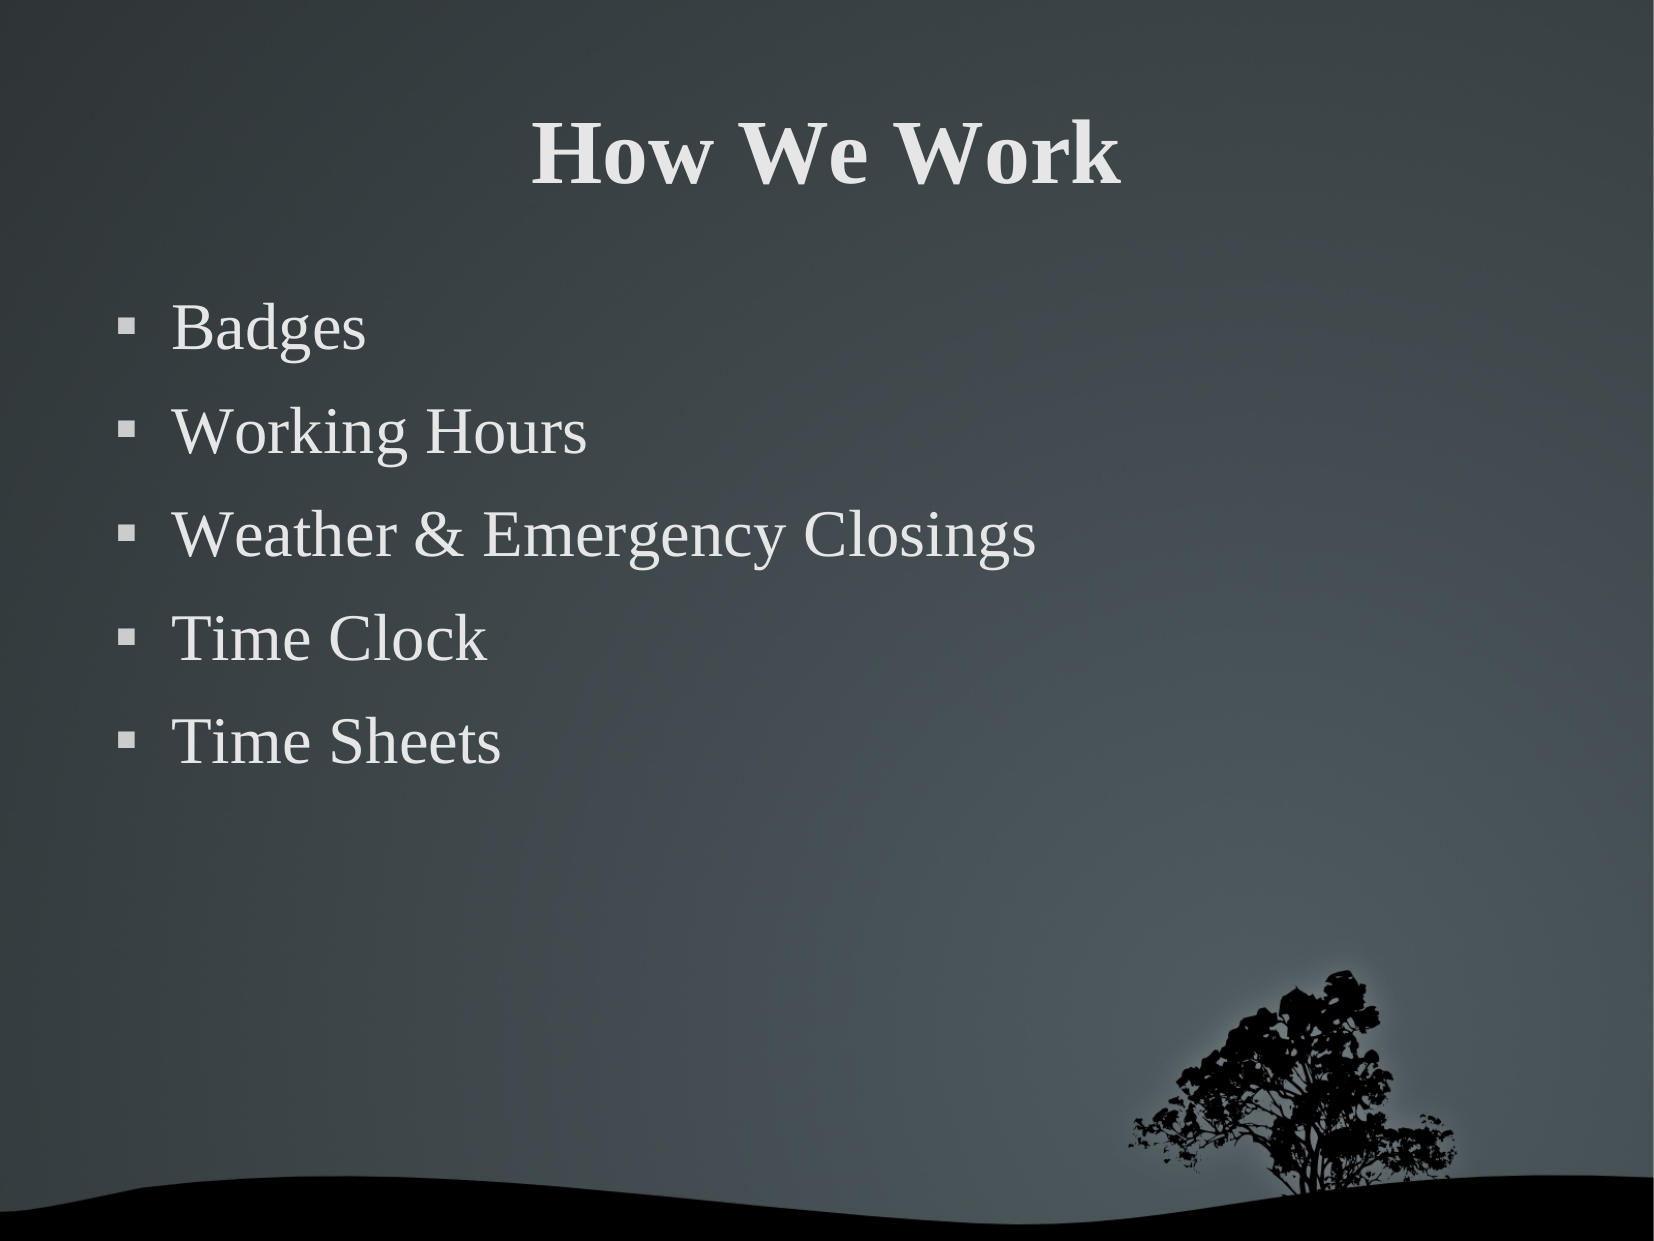

# How We Work
Badges
Working Hours
Weather & Emergency Closings
Time Clock
Time Sheets